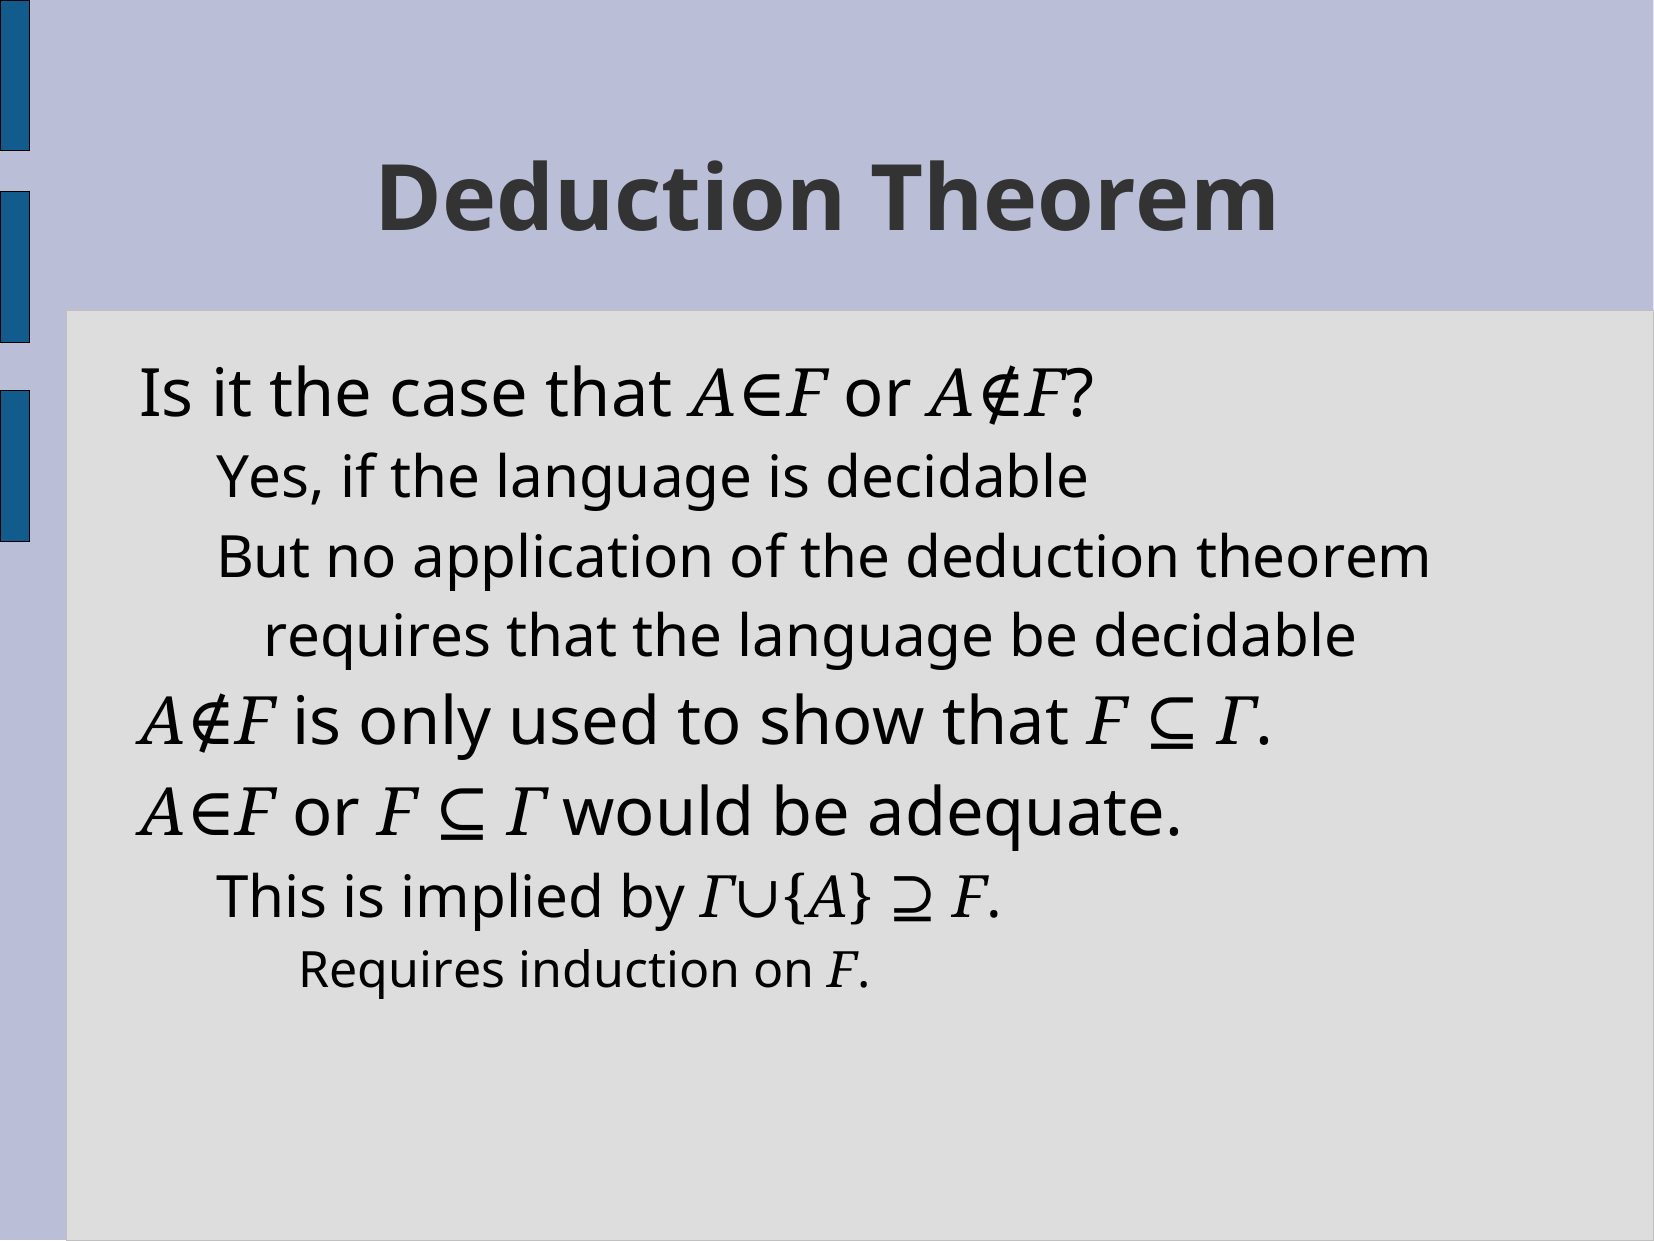

# Deduction Theorem
Is it the case that A∈F or A∉F?
Yes, if the language is decidable
But no application of the deduction theorem requires that the language be decidable
A∉F is only used to show that F ⊆ Γ.
A∈F or F ⊆ Γ would be adequate.
This is implied by Γ∪{A} ⊇ F.
Requires induction on F.